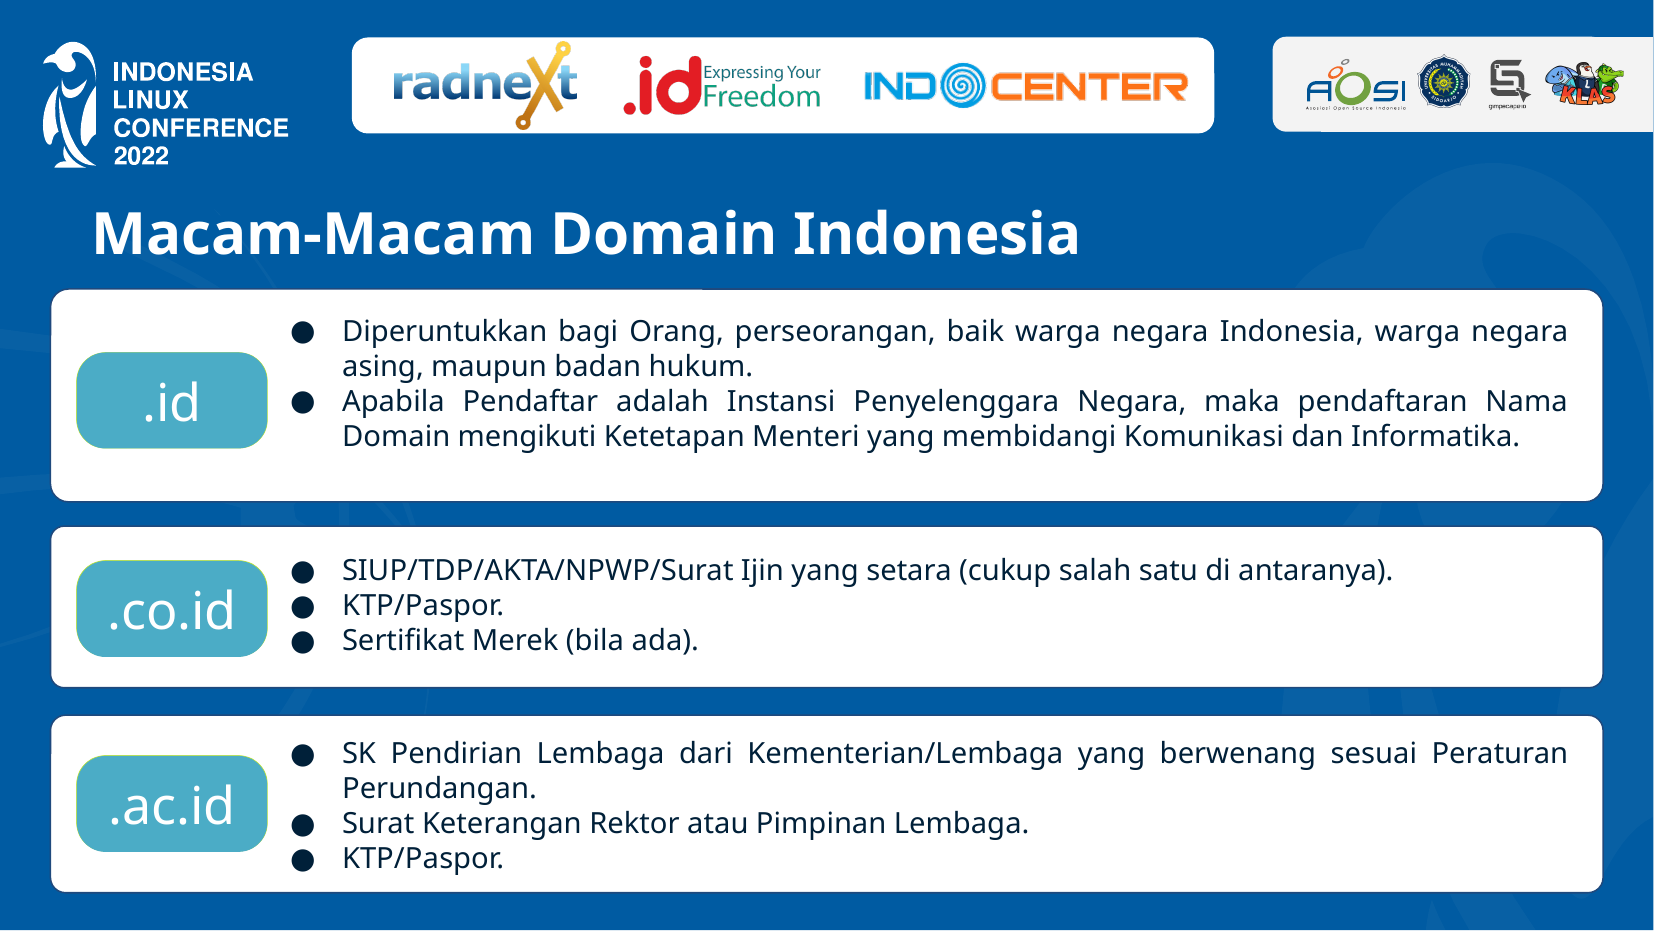

Macam-Macam Domain Indonesia
Diperuntukkan bagi Orang, perseorangan, baik warga negara Indonesia, warga negara asing, maupun badan hukum.
Apabila Pendaftar adalah Instansi Penyelenggara Negara, maka pendaftaran Nama Domain mengikuti Ketetapan Menteri yang membidangi Komunikasi dan Informatika.
.id
SIUP/TDP/AKTA/NPWP/Surat Ijin yang setara (cukup salah satu di antaranya).
KTP/Paspor.
Sertifikat Merek (bila ada).
.co.id
SK Pendirian Lembaga dari Kementerian/Lembaga yang berwenang sesuai Peraturan Perundangan.
Surat Keterangan Rektor atau Pimpinan Lembaga.
KTP/Paspor.
.ac.id